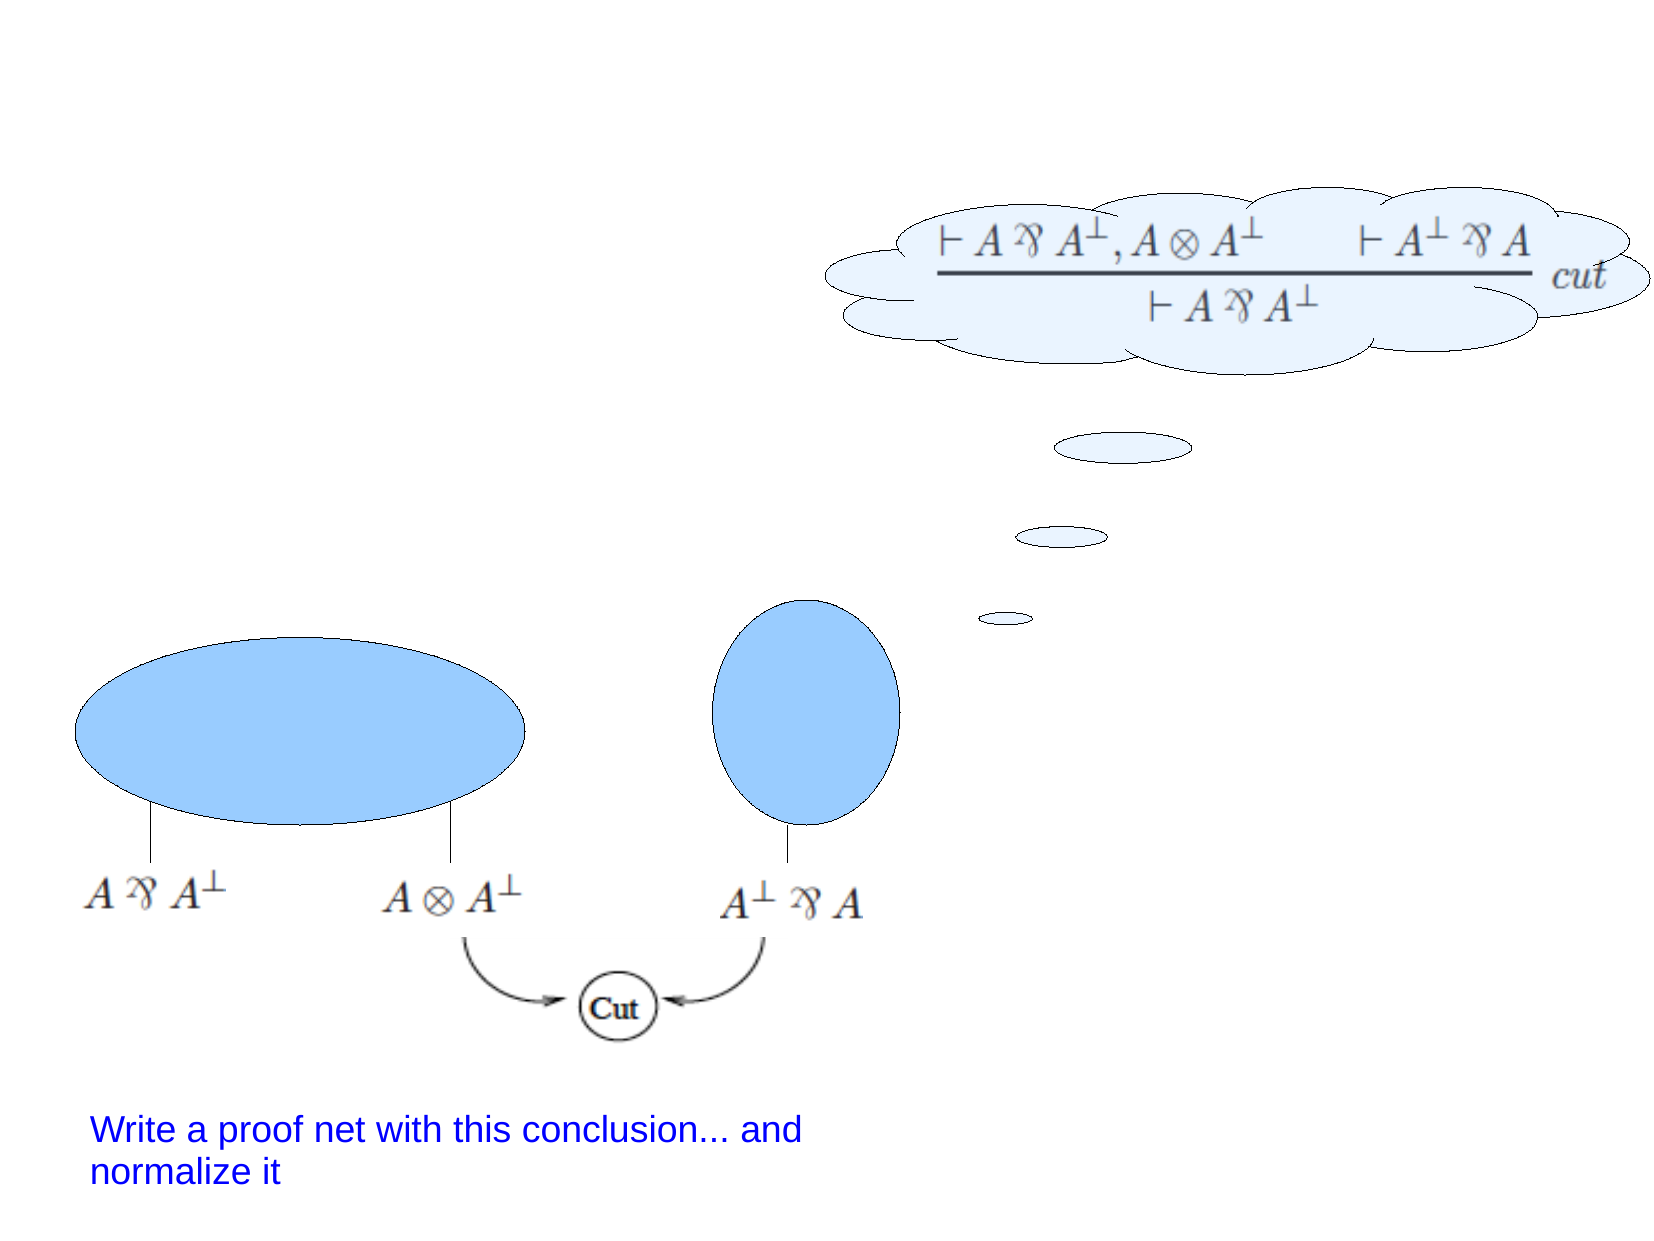

Write a proof net with this conclusion... and normalize it